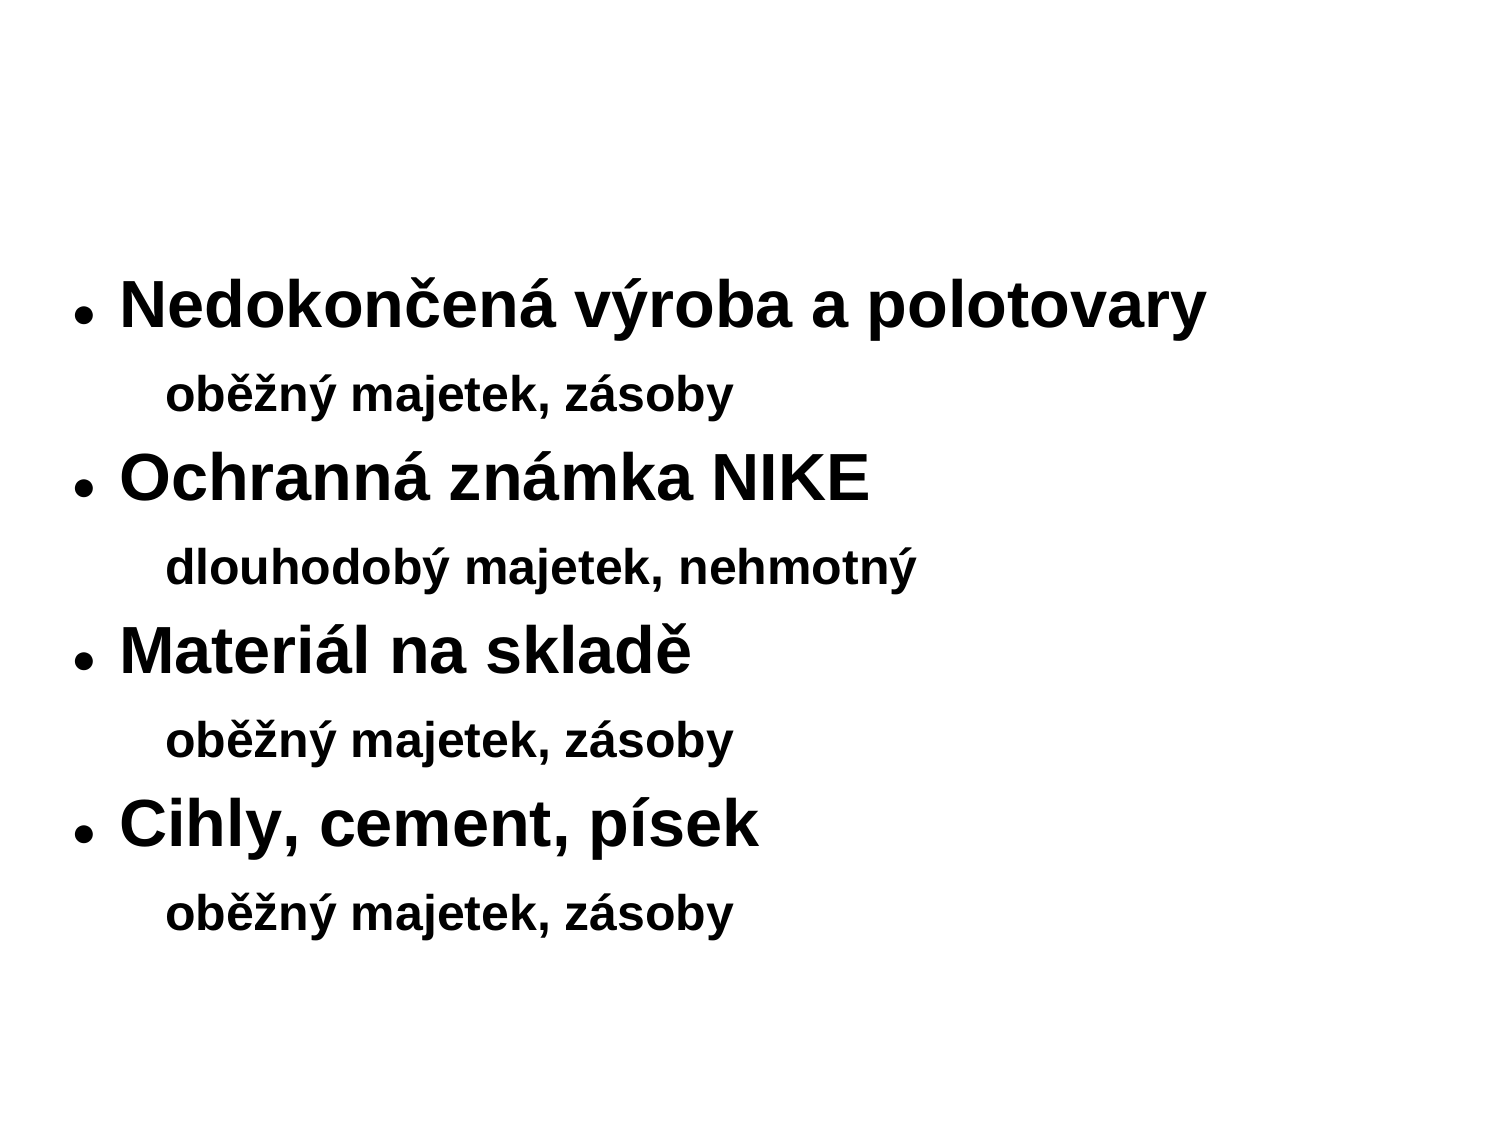

# ● Nedokončená výroba a polotovary
	 	oběžný majetek, zásoby
	● Ochranná známka NIKE
	 	dlouhodobý majetek, nehmotný
	● Materiál na skladě
	 	oběžný majetek, zásoby
	● Cihly, cement, písek
	 	oběžný majetek, zásoby